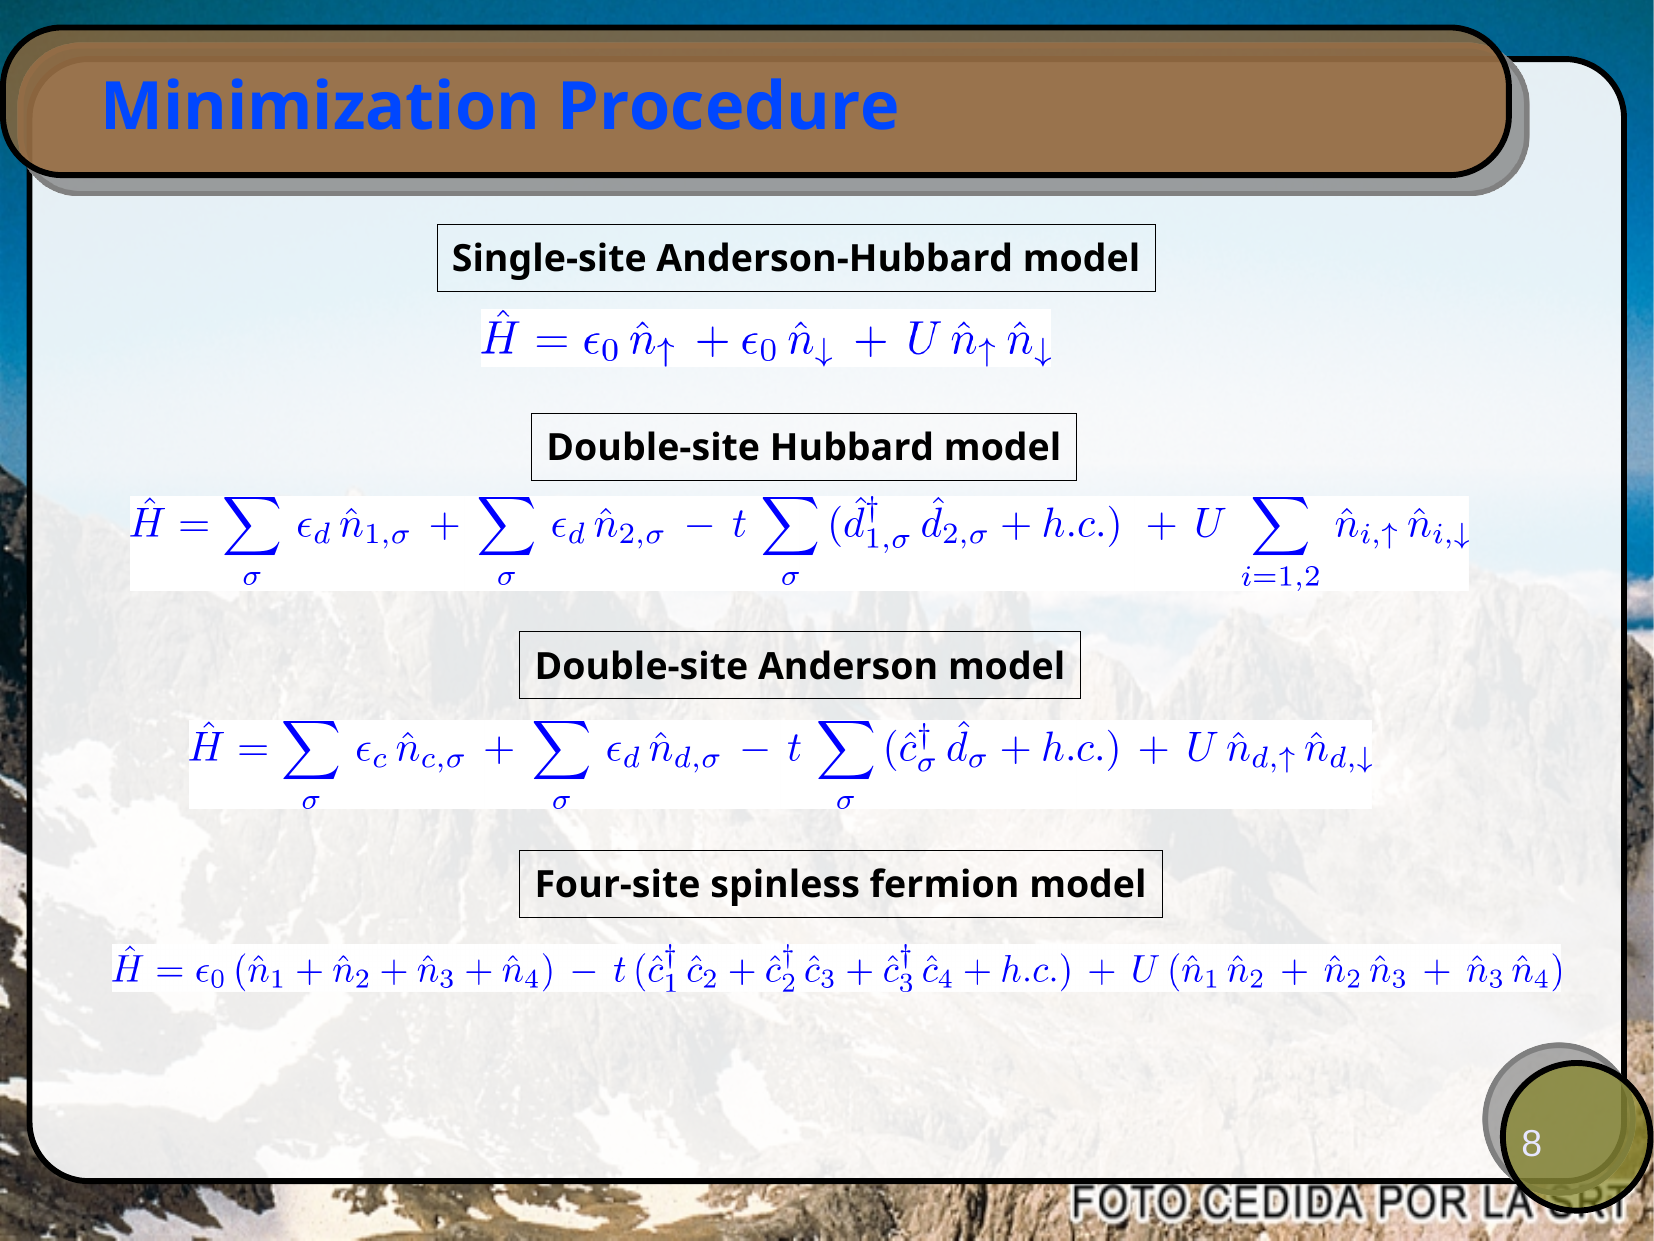

# Minimization Procedure
Single-site Anderson-Hubbard model
Double-site Hubbard model
Double-site Anderson model
Four-site spinless fermion model
8